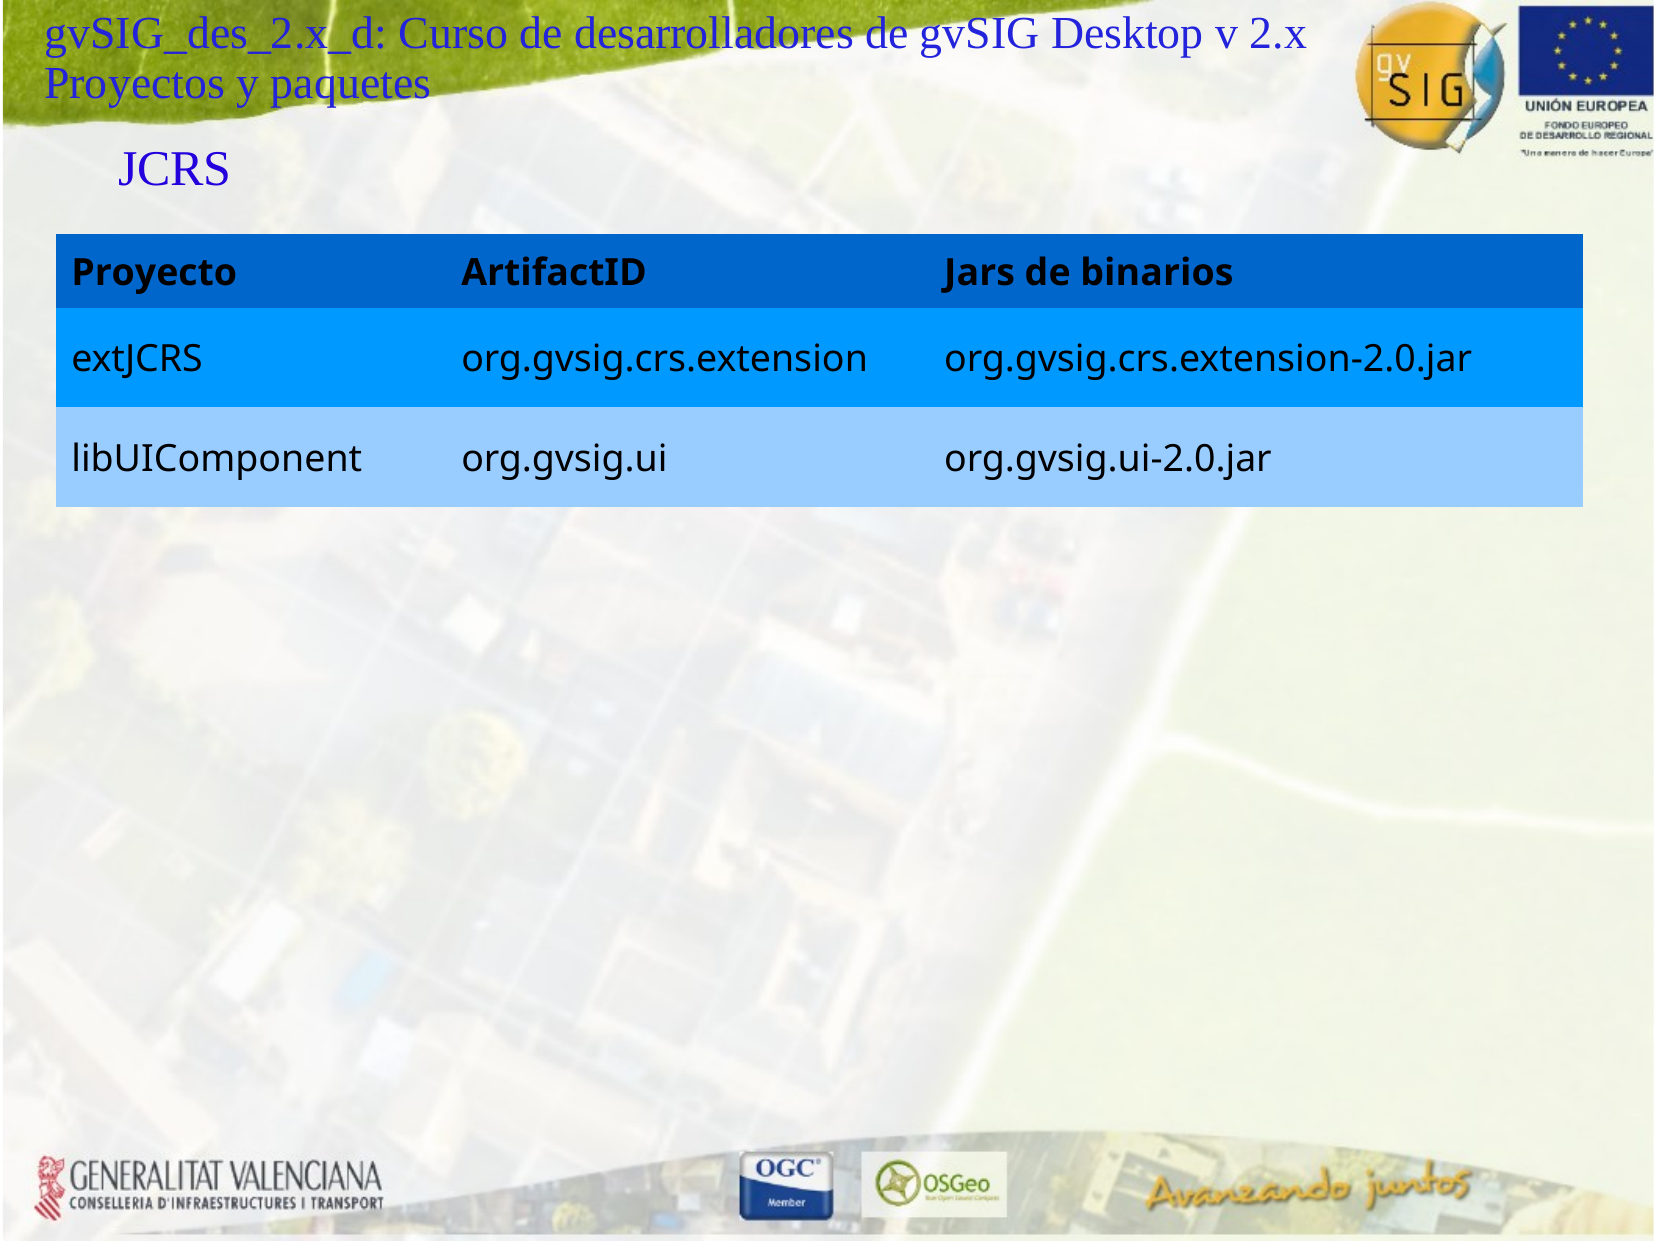

# JCRS
| Proyecto | ArtifactID | Jars de binarios |
| --- | --- | --- |
| extJCRS | org.gvsig.crs.extension | org.gvsig.crs.extension-2.0.jar |
| libUIComponent | org.gvsig.ui | org.gvsig.ui-2.0.jar |